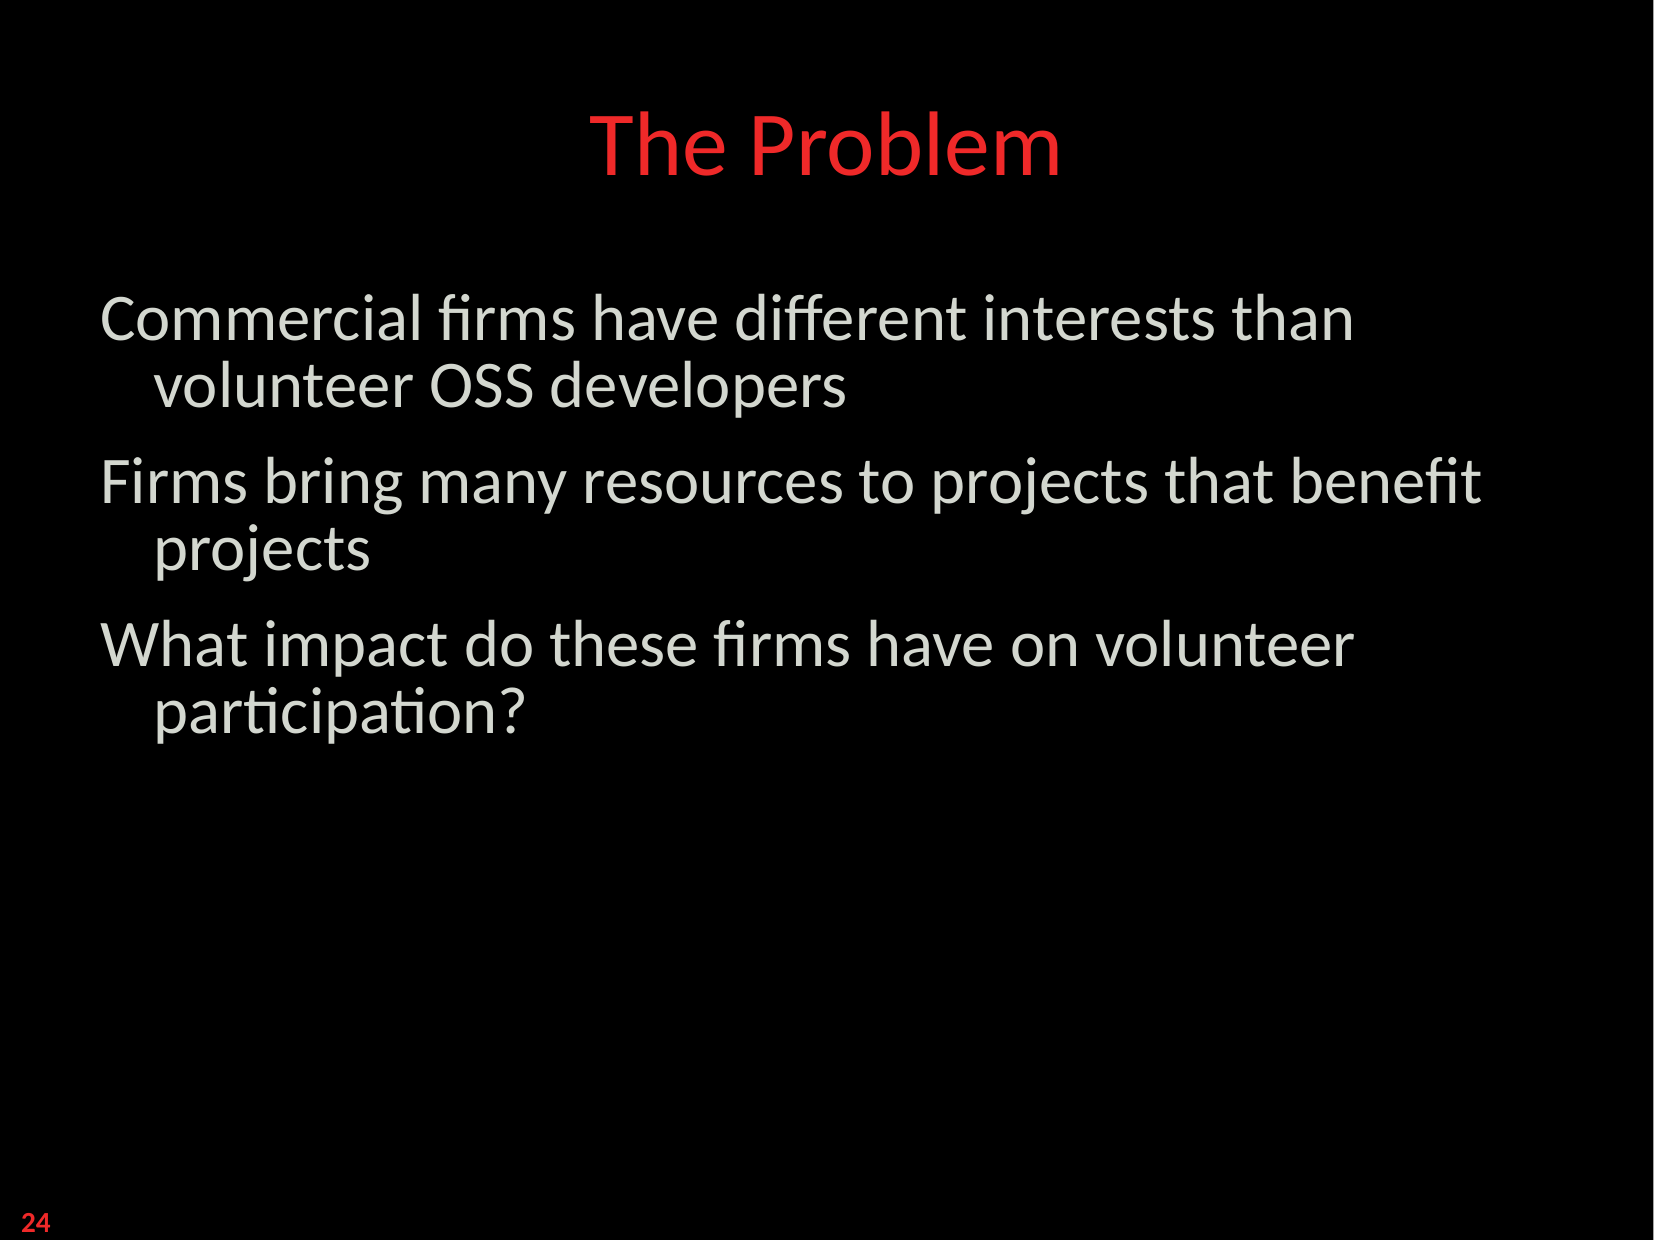

# The Problem
Commercial firms have different interests than volunteer OSS developers
Firms bring many resources to projects that benefit projects
What impact do these firms have on volunteer participation?
24